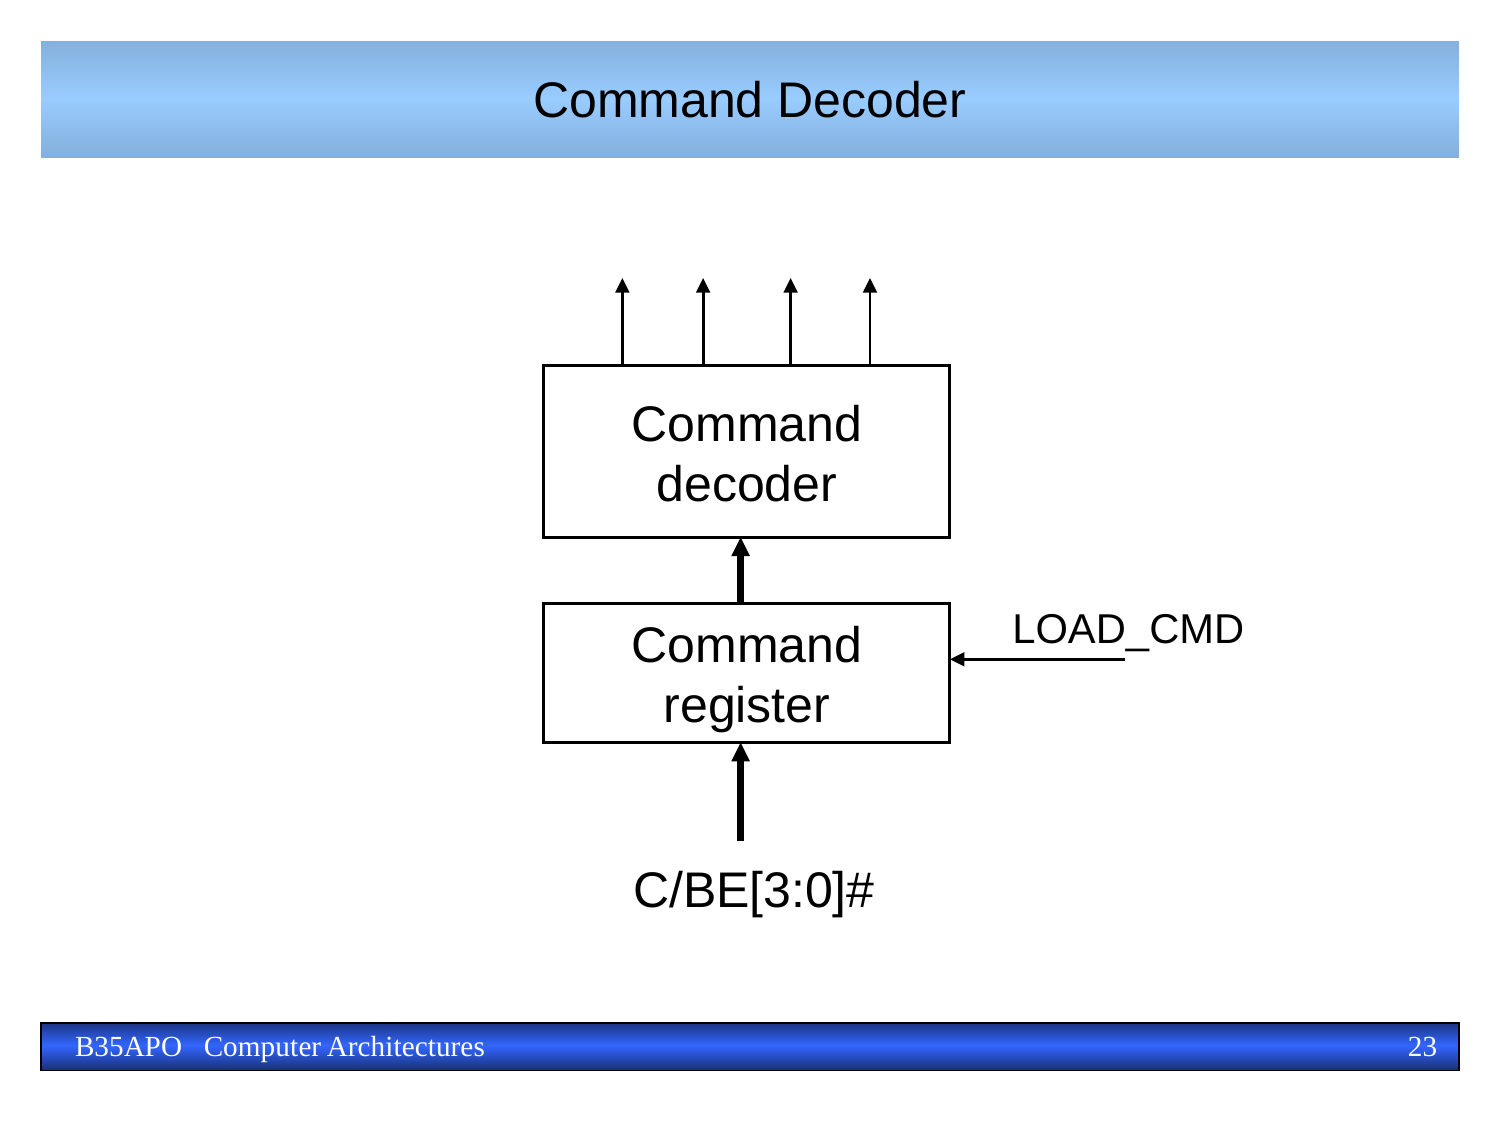

# Command Decoder
Command
decoder
LOAD_CMD
Command
register
C/BE[3:0]#
B35APO Computer Architectures
23